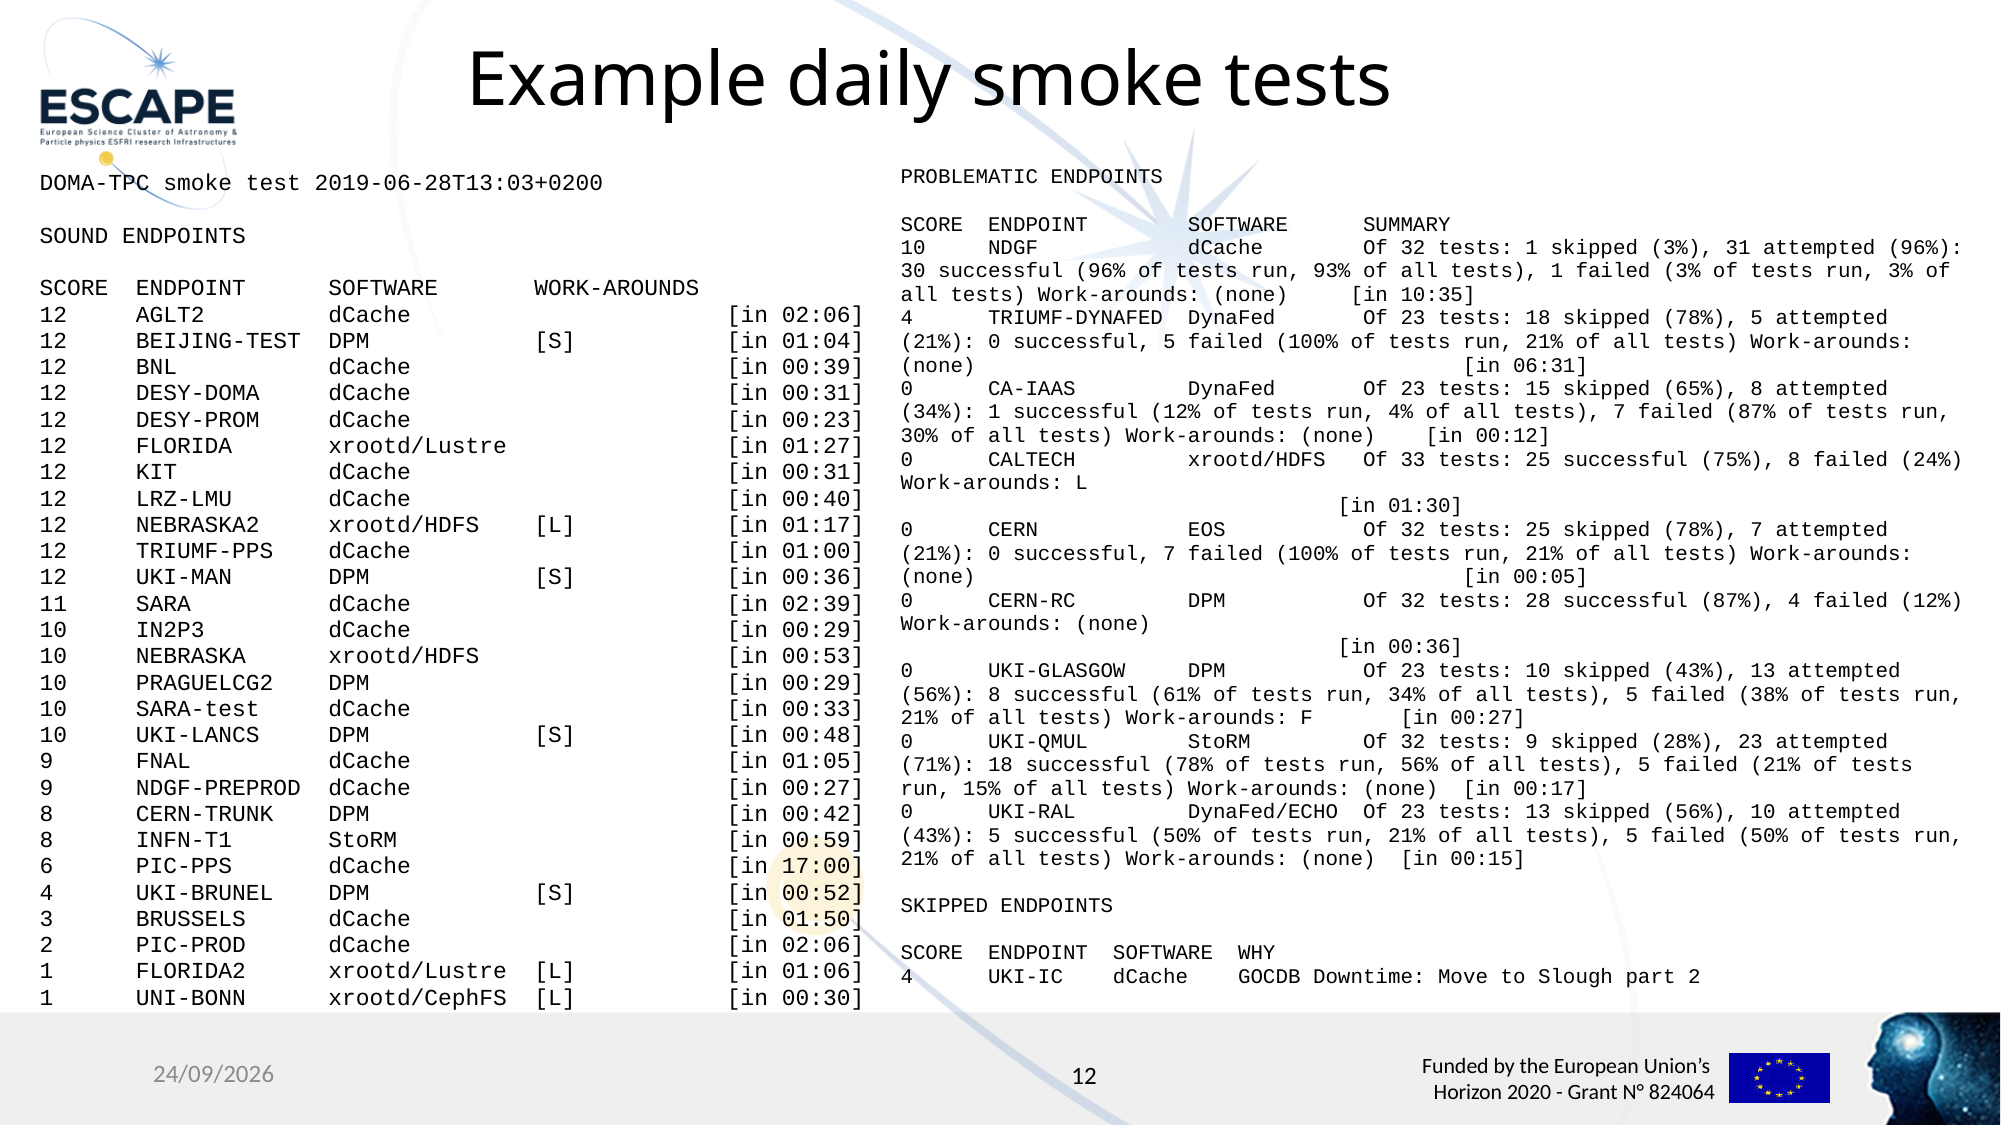

# Example daily smoke tests
PROBLEMATIC ENDPOINTS
SCORE ENDPOINT SOFTWARE SUMMARY
10 NDGF dCache Of 32 tests: 1 skipped (3%), 31 attempted (96%): 30 successful (96% of tests run, 93% of all tests), 1 failed (3% of tests run, 3% of all tests) Work-arounds: (none) [in 10:35]
4 TRIUMF-DYNAFED DynaFed Of 23 tests: 18 skipped (78%), 5 attempted (21%): 0 successful, 5 failed (100% of tests run, 21% of all tests) Work-arounds: (none) [in 06:31]
0 CA-IAAS DynaFed Of 23 tests: 15 skipped (65%), 8 attempted (34%): 1 successful (12% of tests run, 4% of all tests), 7 failed (87% of tests run, 30% of all tests) Work-arounds: (none) [in 00:12]
0 CALTECH xrootd/HDFS Of 33 tests: 25 successful (75%), 8 failed (24%) Work-arounds: L [in 01:30]
0 CERN EOS Of 32 tests: 25 skipped (78%), 7 attempted (21%): 0 successful, 7 failed (100% of tests run, 21% of all tests) Work-arounds: (none) [in 00:05]
0 CERN-RC DPM Of 32 tests: 28 successful (87%), 4 failed (12%) Work-arounds: (none) [in 00:36]
0 UKI-GLASGOW DPM Of 23 tests: 10 skipped (43%), 13 attempted (56%): 8 successful (61% of tests run, 34% of all tests), 5 failed (38% of tests run, 21% of all tests) Work-arounds: F [in 00:27]
0 UKI-QMUL StoRM Of 32 tests: 9 skipped (28%), 23 attempted (71%): 18 successful (78% of tests run, 56% of all tests), 5 failed (21% of tests run, 15% of all tests) Work-arounds: (none) [in 00:17]
0 UKI-RAL DynaFed/ECHO Of 23 tests: 13 skipped (56%), 10 attempted (43%): 5 successful (50% of tests run, 21% of all tests), 5 failed (50% of tests run, 21% of all tests) Work-arounds: (none) [in 00:15]
SKIPPED ENDPOINTS
SCORE ENDPOINT SOFTWARE WHY
4 UKI-IC dCache GOCDB Downtime: Move to Slough part 2
DOMA-TPC smoke test 2019-06-28T13:03+0200
SOUND ENDPOINTS
SCORE ENDPOINT SOFTWARE WORK-AROUNDS
12 AGLT2 dCache [in 02:06]
12 BEIJING-TEST DPM [S] [in 01:04]
12 BNL dCache [in 00:39]
12 DESY-DOMA dCache [in 00:31]
12 DESY-PROM dCache [in 00:23]
12 FLORIDA xrootd/Lustre [in 01:27]
12 KIT dCache [in 00:31]
12 LRZ-LMU dCache [in 00:40]
12 NEBRASKA2 xrootd/HDFS [L] [in 01:17]
12 TRIUMF-PPS dCache [in 01:00]
12 UKI-MAN DPM [S] [in 00:36]
11 SARA dCache [in 02:39]
10 IN2P3 dCache [in 00:29]
10 NEBRASKA xrootd/HDFS [in 00:53]
10 PRAGUELCG2 DPM [in 00:29]
10 SARA-test dCache [in 00:33]
10 UKI-LANCS DPM [S] [in 00:48]
9 FNAL dCache [in 01:05]
9 NDGF-PREPROD dCache [in 00:27]
8 CERN-TRUNK DPM [in 00:42]
8 INFN-T1 StoRM [in 00:59]
6 PIC-PPS dCache [in 17:00]
4 UKI-BRUNEL DPM [S] [in 00:52]
3 BRUSSELS dCache [in 01:50]
2 PIC-PROD dCache [in 02:06]
1 FLORIDA2 xrootd/Lustre [L] [in 01:06]
1 UNI-BONN xrootd/CephFS [L] [in 00:30]